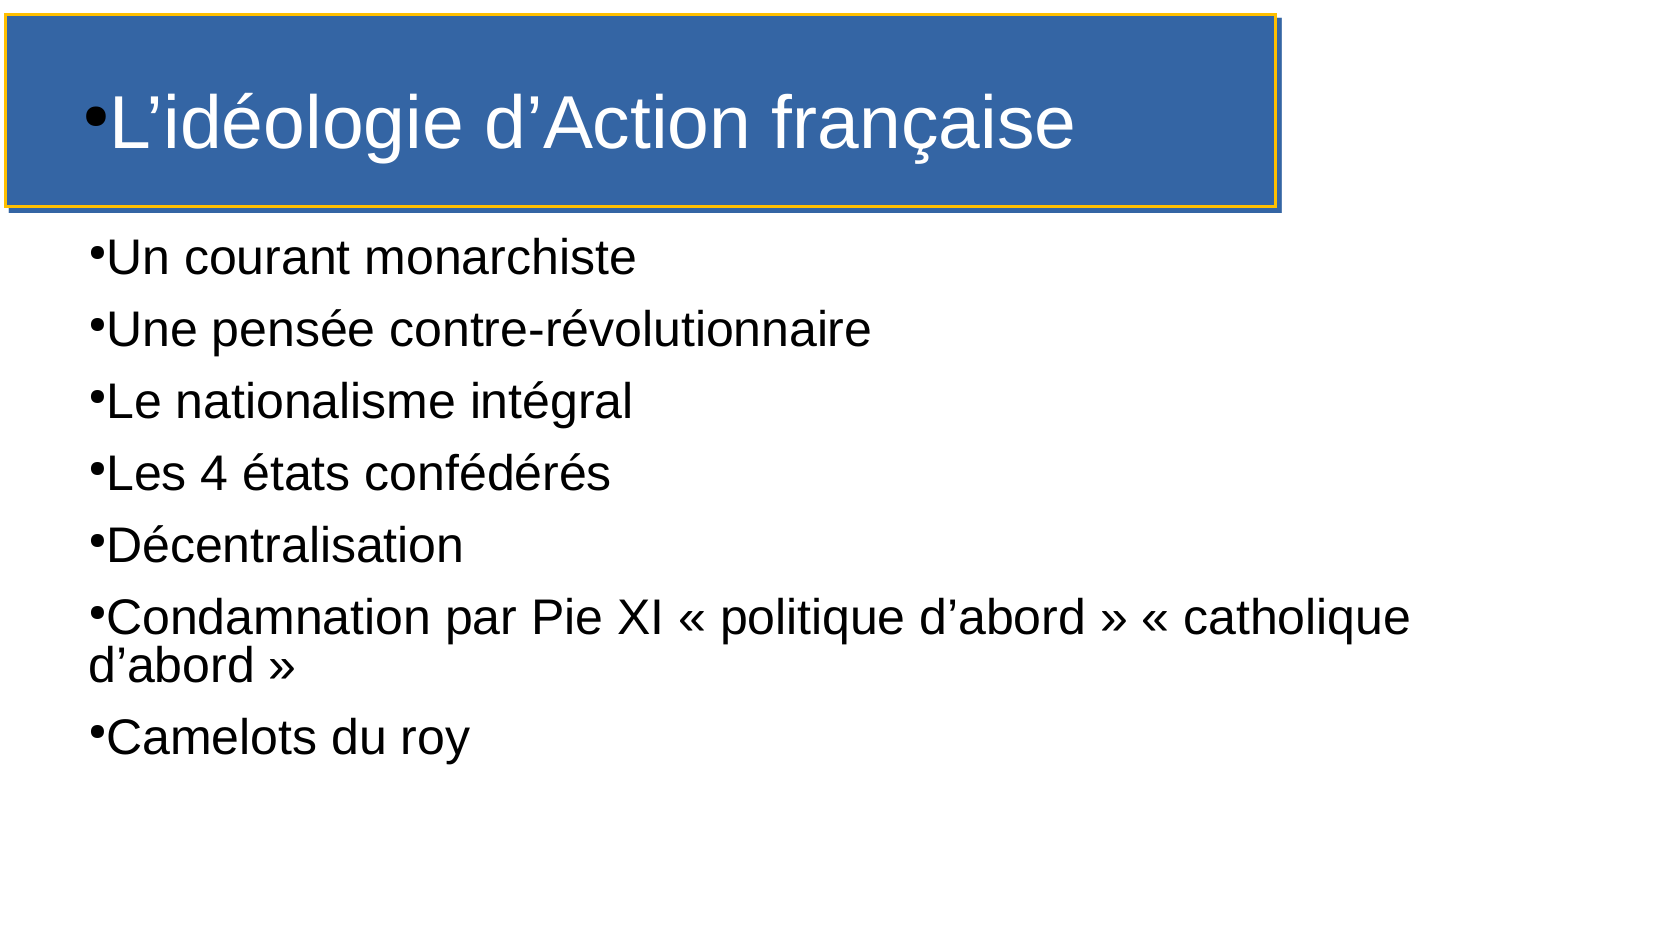

# L’idéologie d’Action française
Un courant monarchiste
Une pensée contre-révolutionnaire
Le nationalisme intégral
Les 4 états confédérés
Décentralisation
Condamnation par Pie XI « politique d’abord » « catholique d’abord »
Camelots du roy